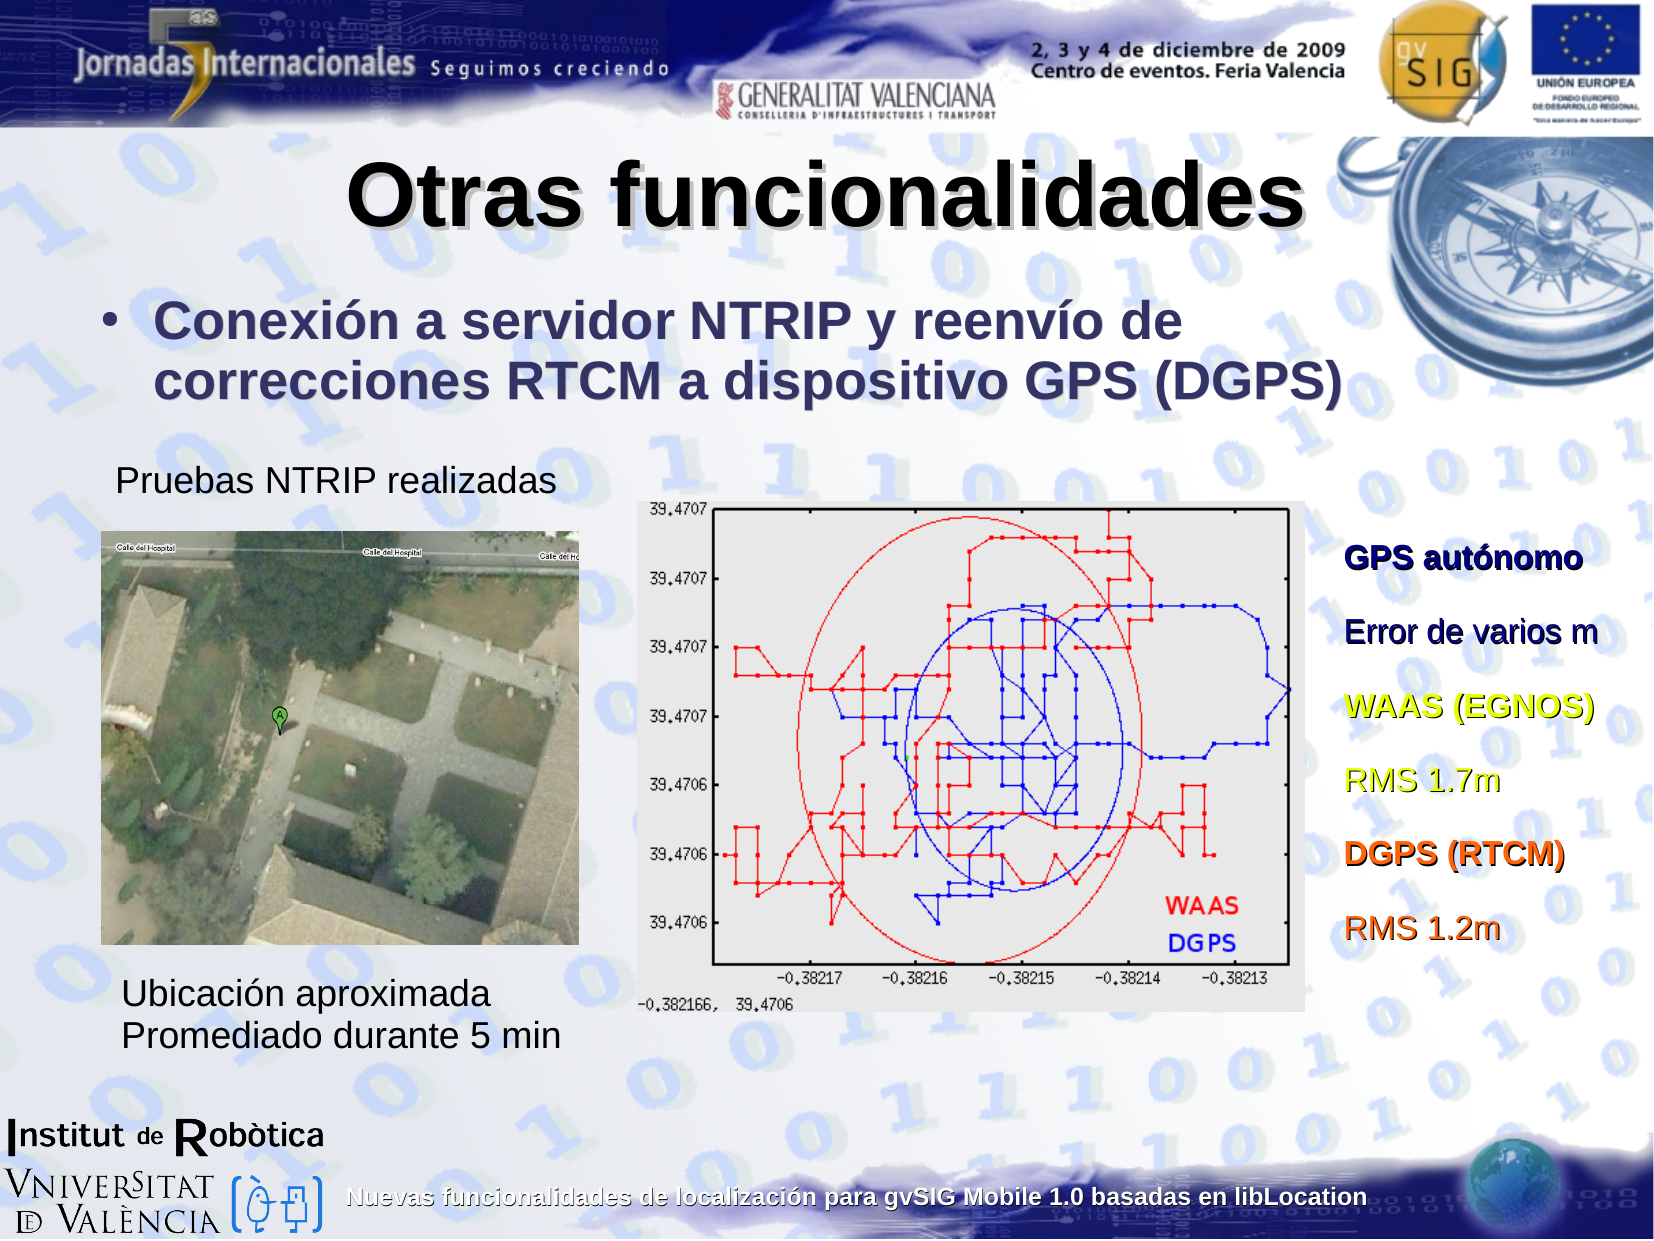

# Otras funcionalidades
Conexión a servidor NTRIP y reenvío de
correcciones RTCM a dispositivo GPS (DGPS)
Pruebas NTRIP realizadas
GPS autónomo
Error de varios m
WAAS (EGNOS)
RMS 1.7m
DGPS (RTCM)
RMS 1.2m
Ubicación aproximada
Promediado durante 5 min